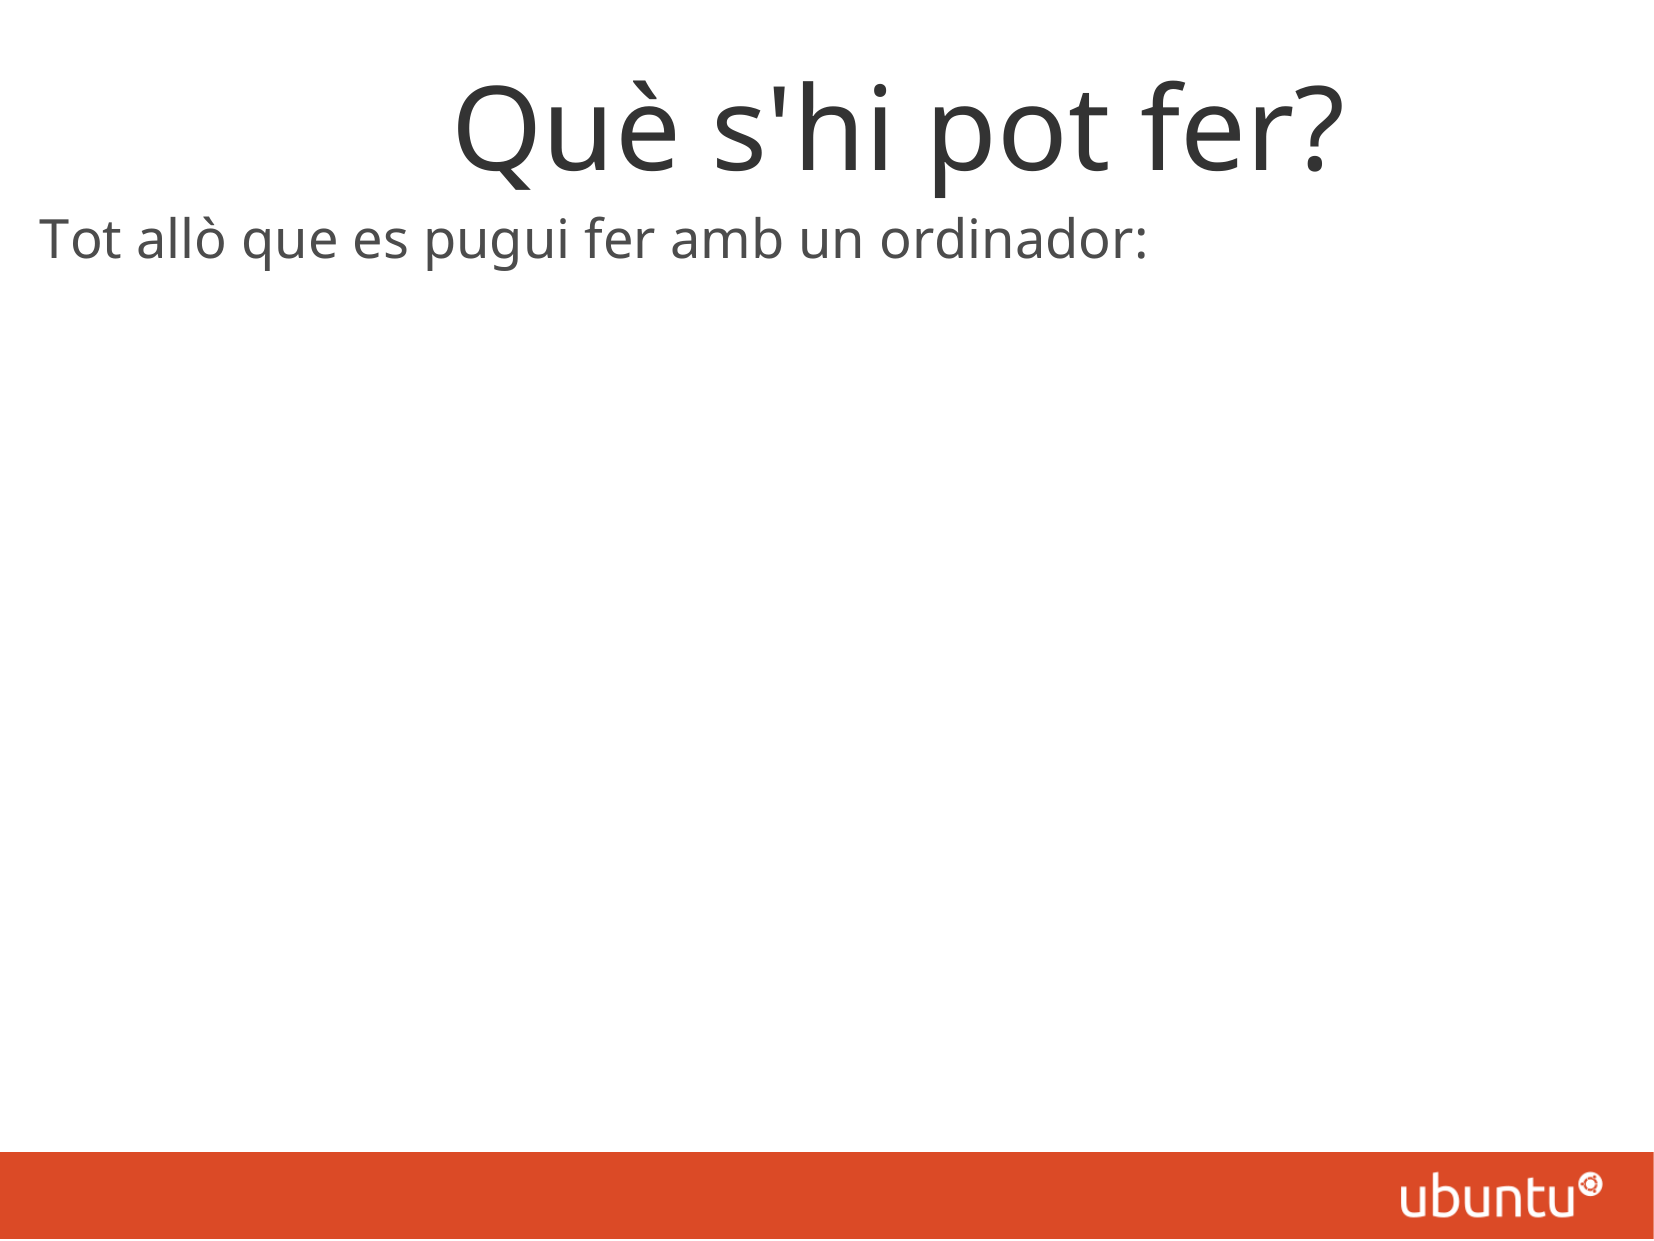

# Què s'hi pot fer?
Tot allò que es pugui fer amb un ordinador: